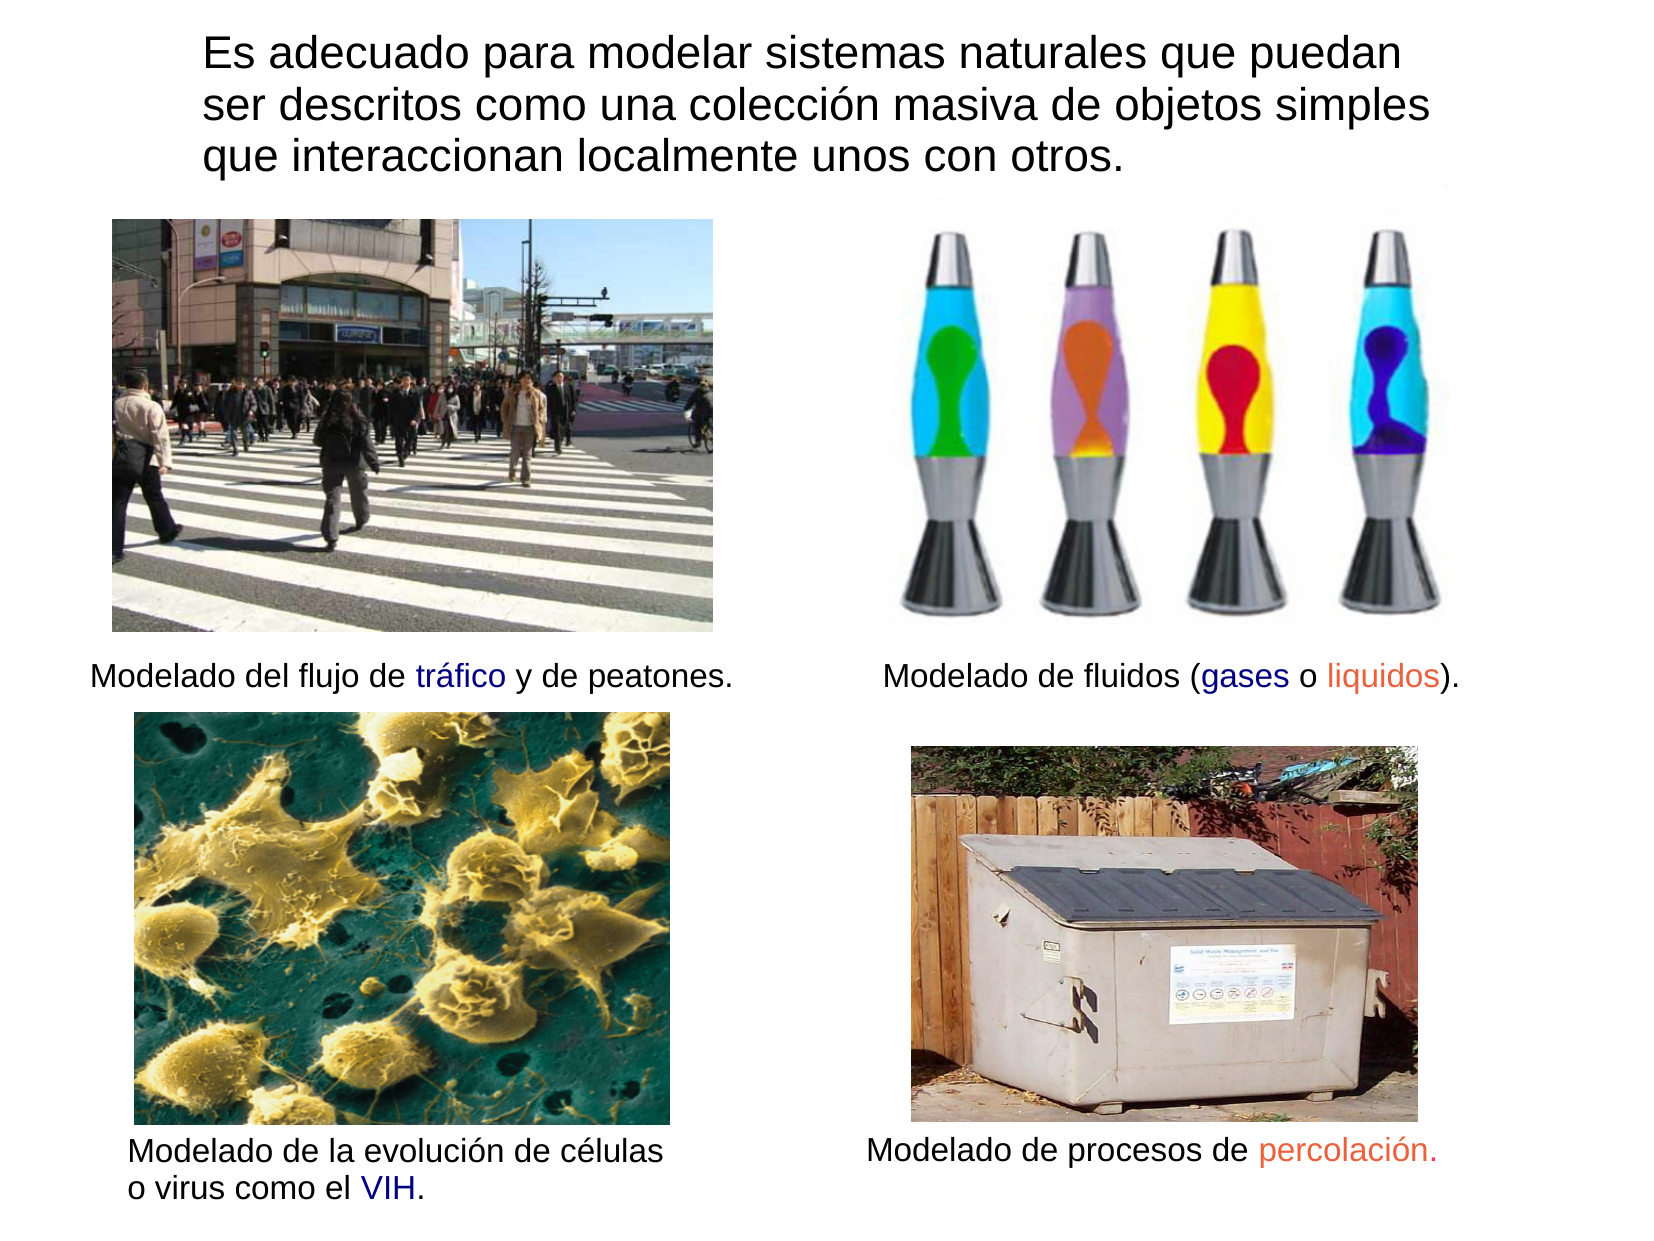

Es adecuado para modelar sistemas naturales que puedan ser descritos como una colección masiva de objetos simples que interaccionan localmente unos con otros.
Modelado del flujo de tráfico y de peatones.
Modelado de fluidos (gases o liquidos).
Modelado de procesos de percolación.
Modelado de la evolución de células o virus como el VIH.